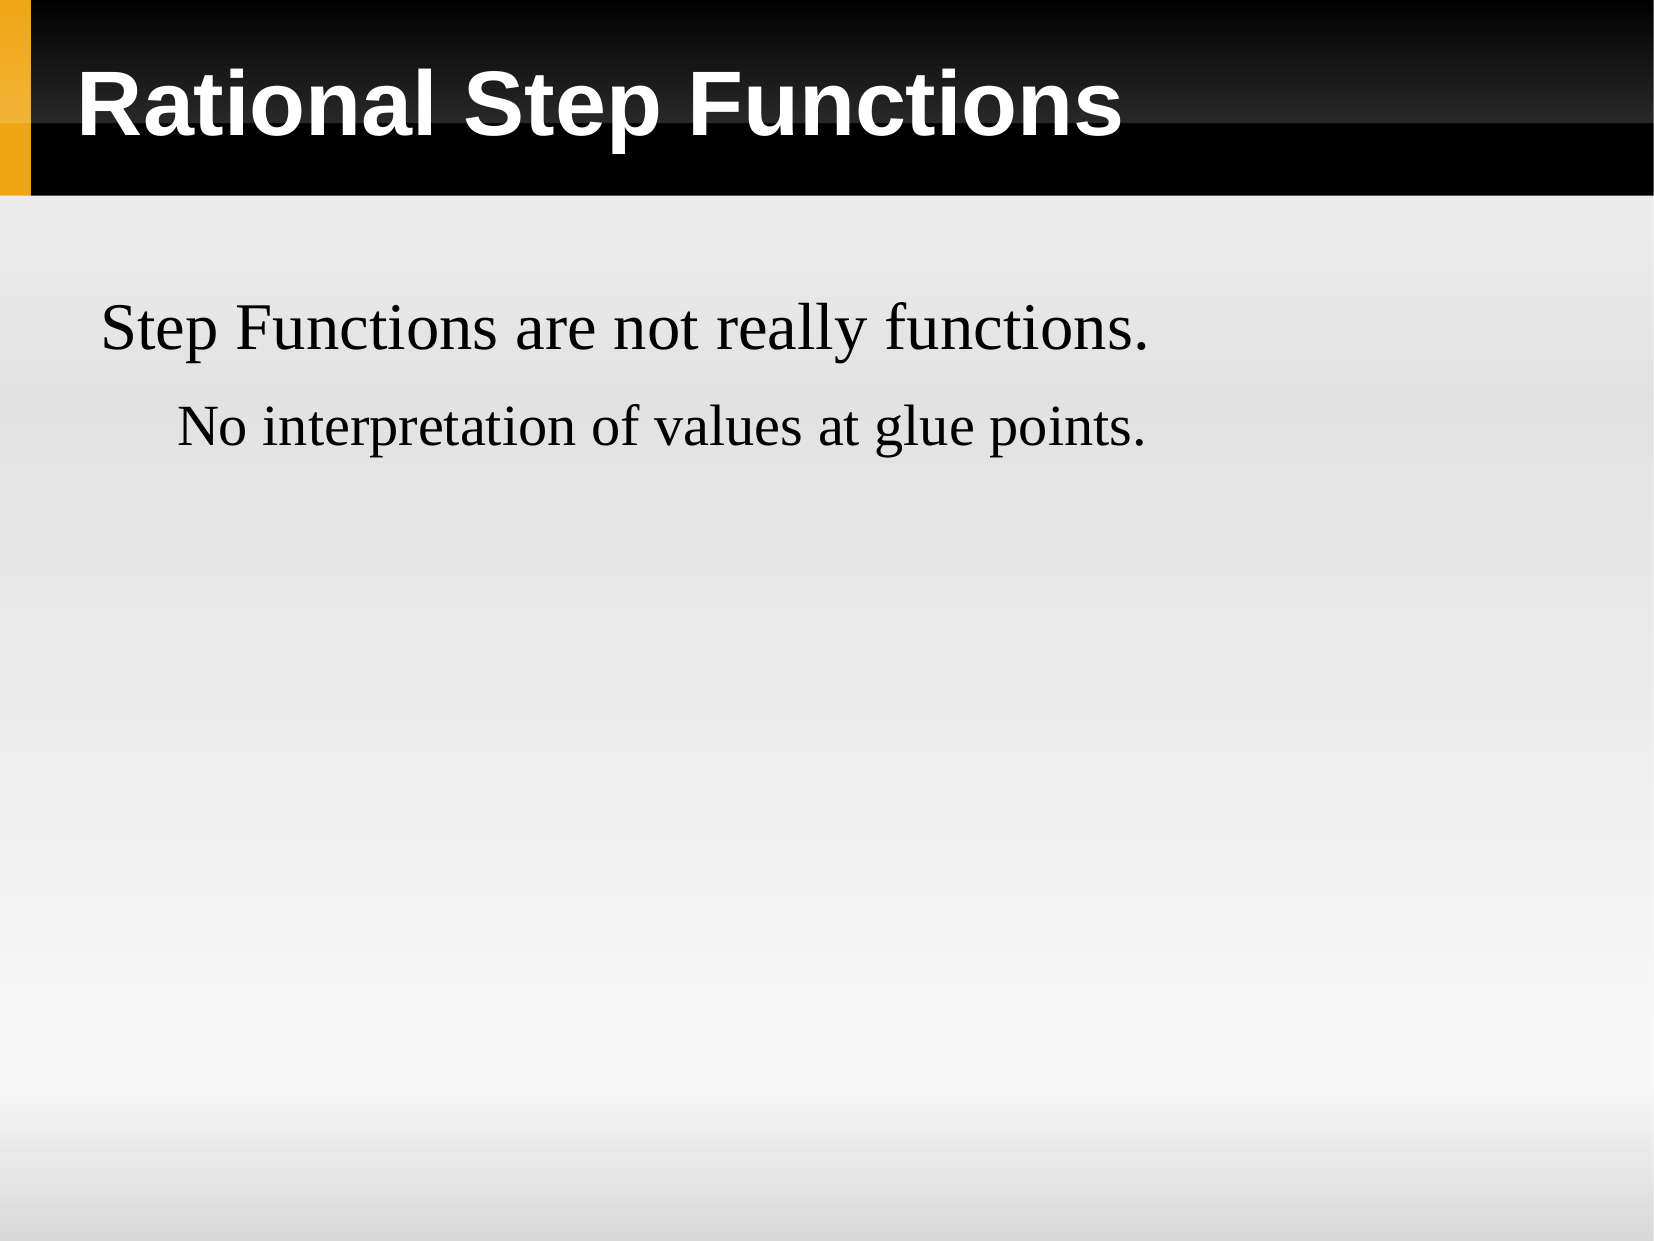

# Rational Step Functions
Step Functions are not really functions.
No interpretation of values at glue points.